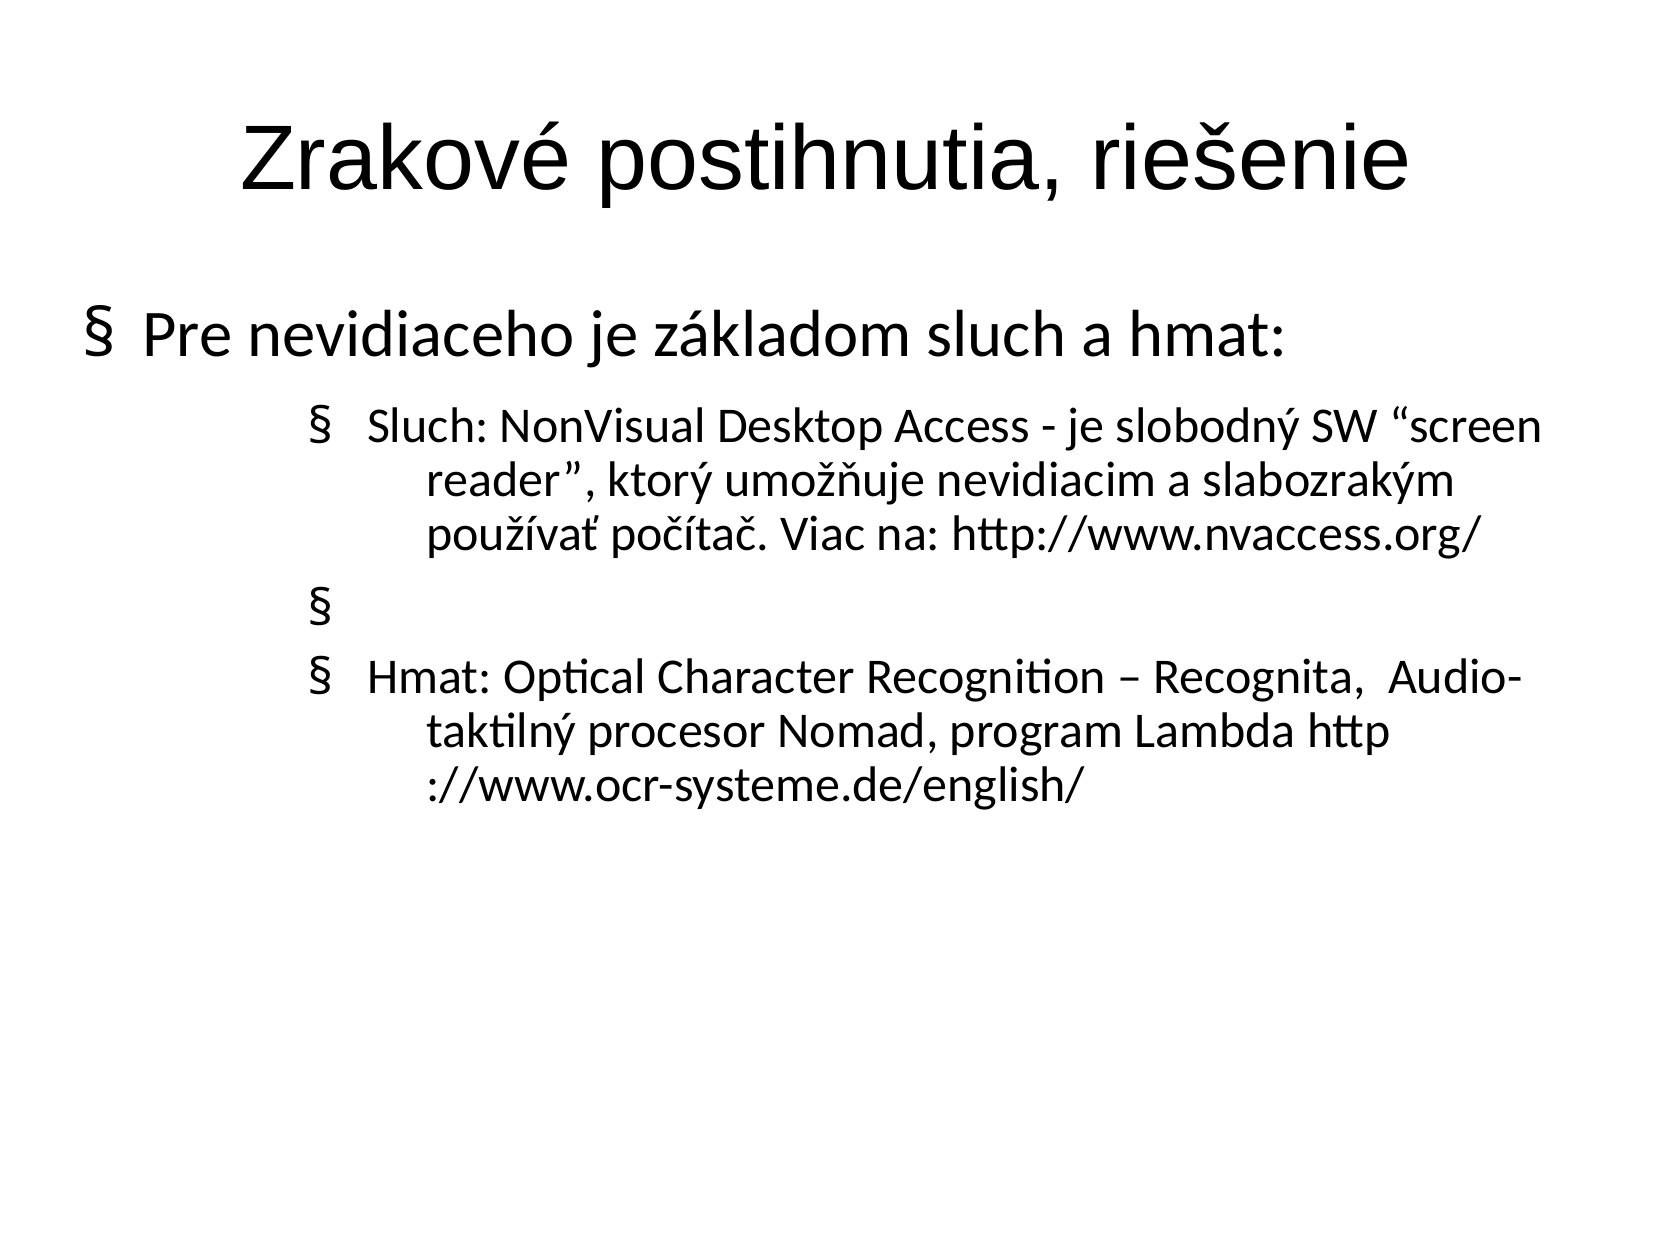

# Zrakové postihnutia, riešenie
Pre nevidiaceho je základom sluch a hmat:
Sluch: NonVisual Desktop Access - je slobodný SW “screen reader”, ktorý umožňuje nevidiacim a slabozrakým používať počítač. Viac na: http://www.nvaccess.org/
Hmat: Optical Character Recognition – Recognita, Audio-taktilný procesor Nomad, program Lambda http://www.ocr-systeme.de/english/